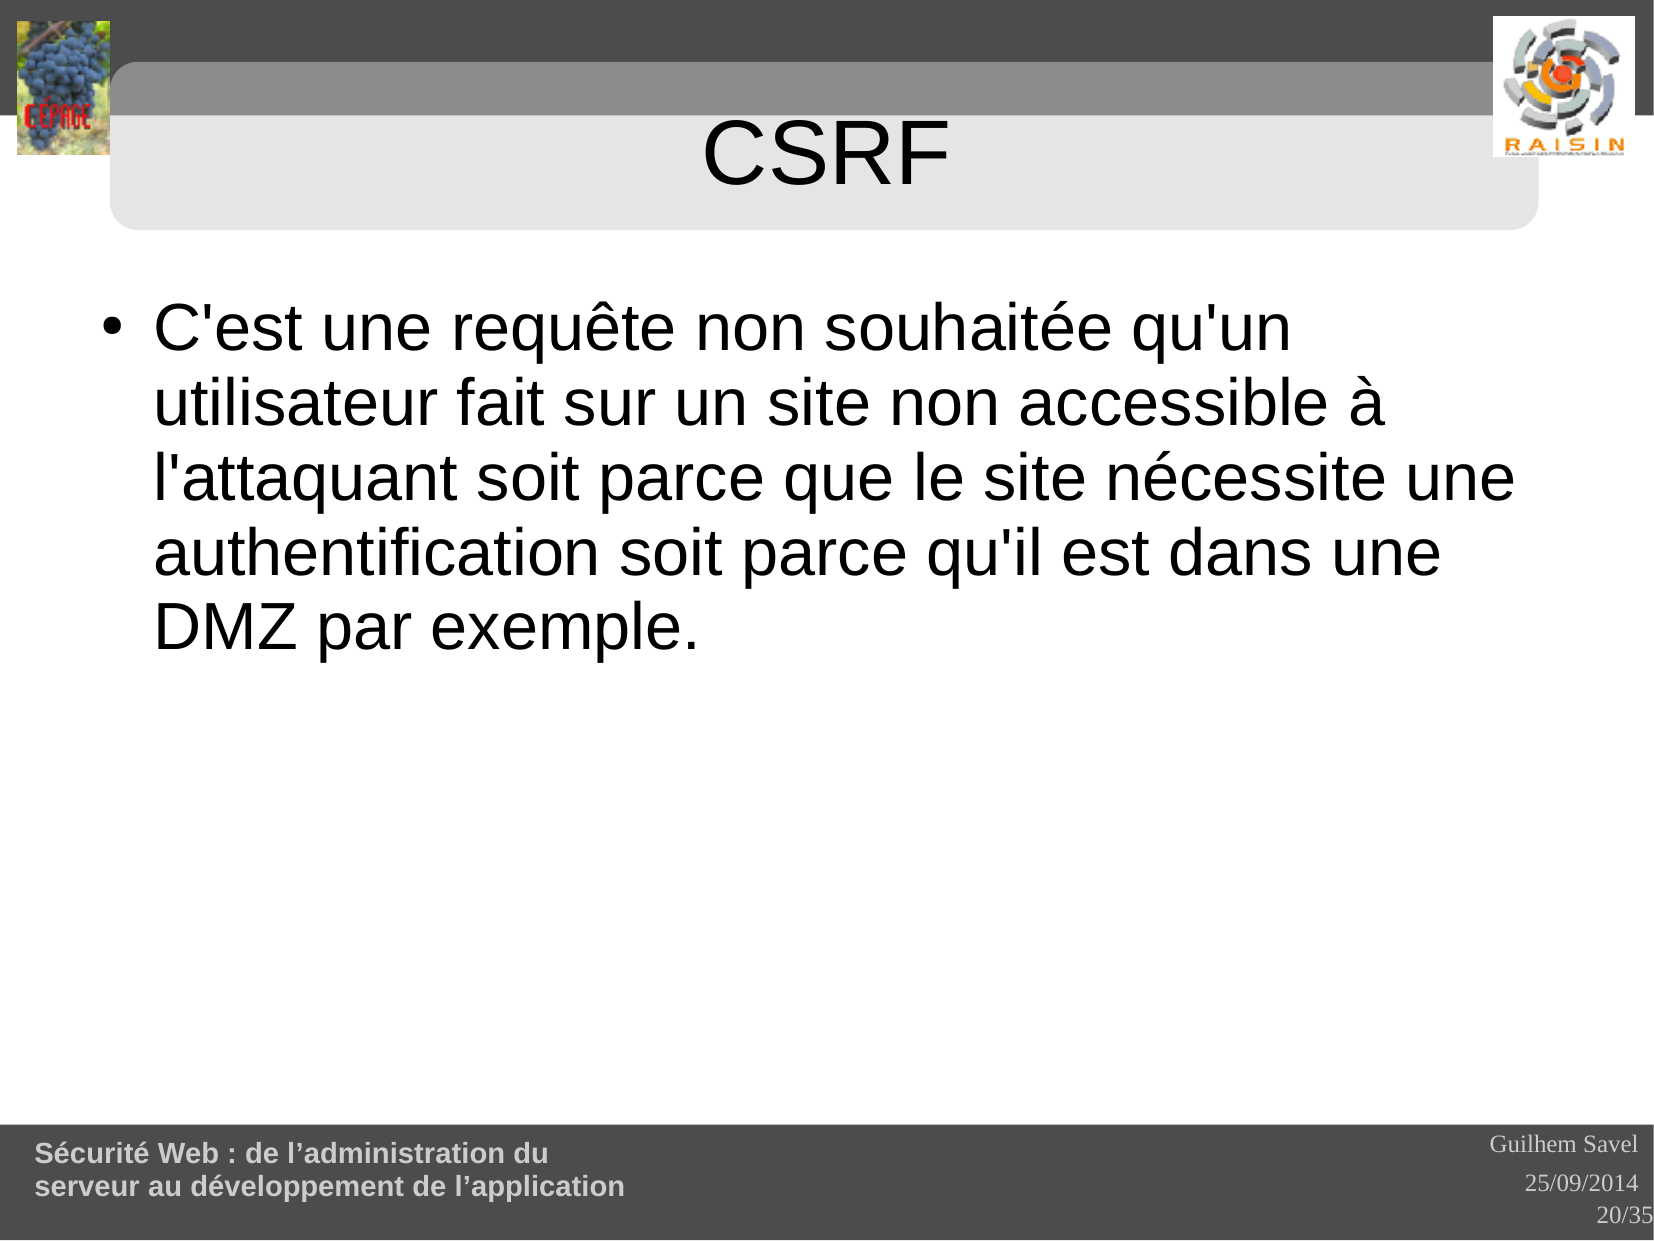

# CSRF
C'est une requête non souhaitée qu'un utilisateur fait sur un site non accessible à l'attaquant soit parce que le site nécessite une authentification soit parce qu'il est dans une DMZ par exemple.